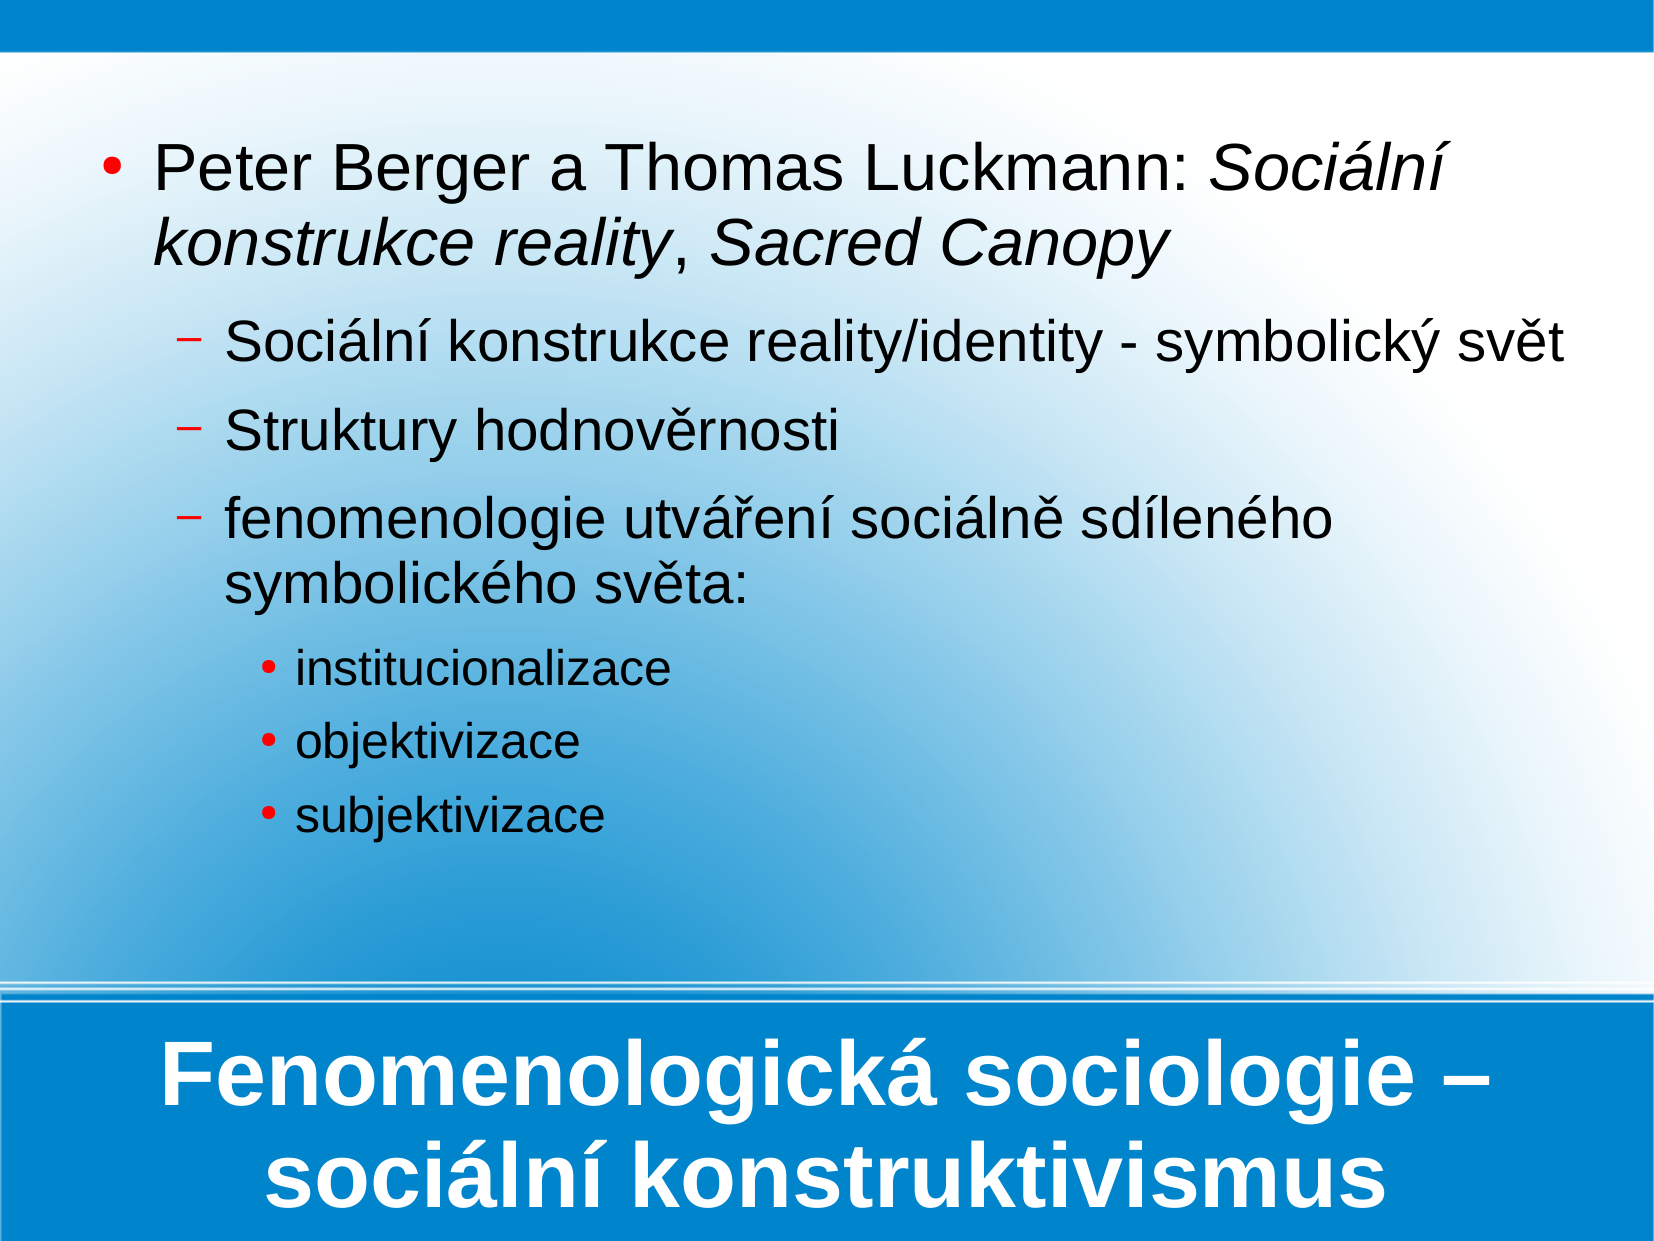

Peter Berger a Thomas Luckmann: Sociální konstrukce reality, Sacred Canopy
Sociální konstrukce reality/identity - symbolický svět
Struktury hodnověrnosti
fenomenologie utváření sociálně sdíleného symbolického světa:
institucionalizace
objektivizace
subjektivizace
# Fenomenologická sociologie – sociální konstruktivismus